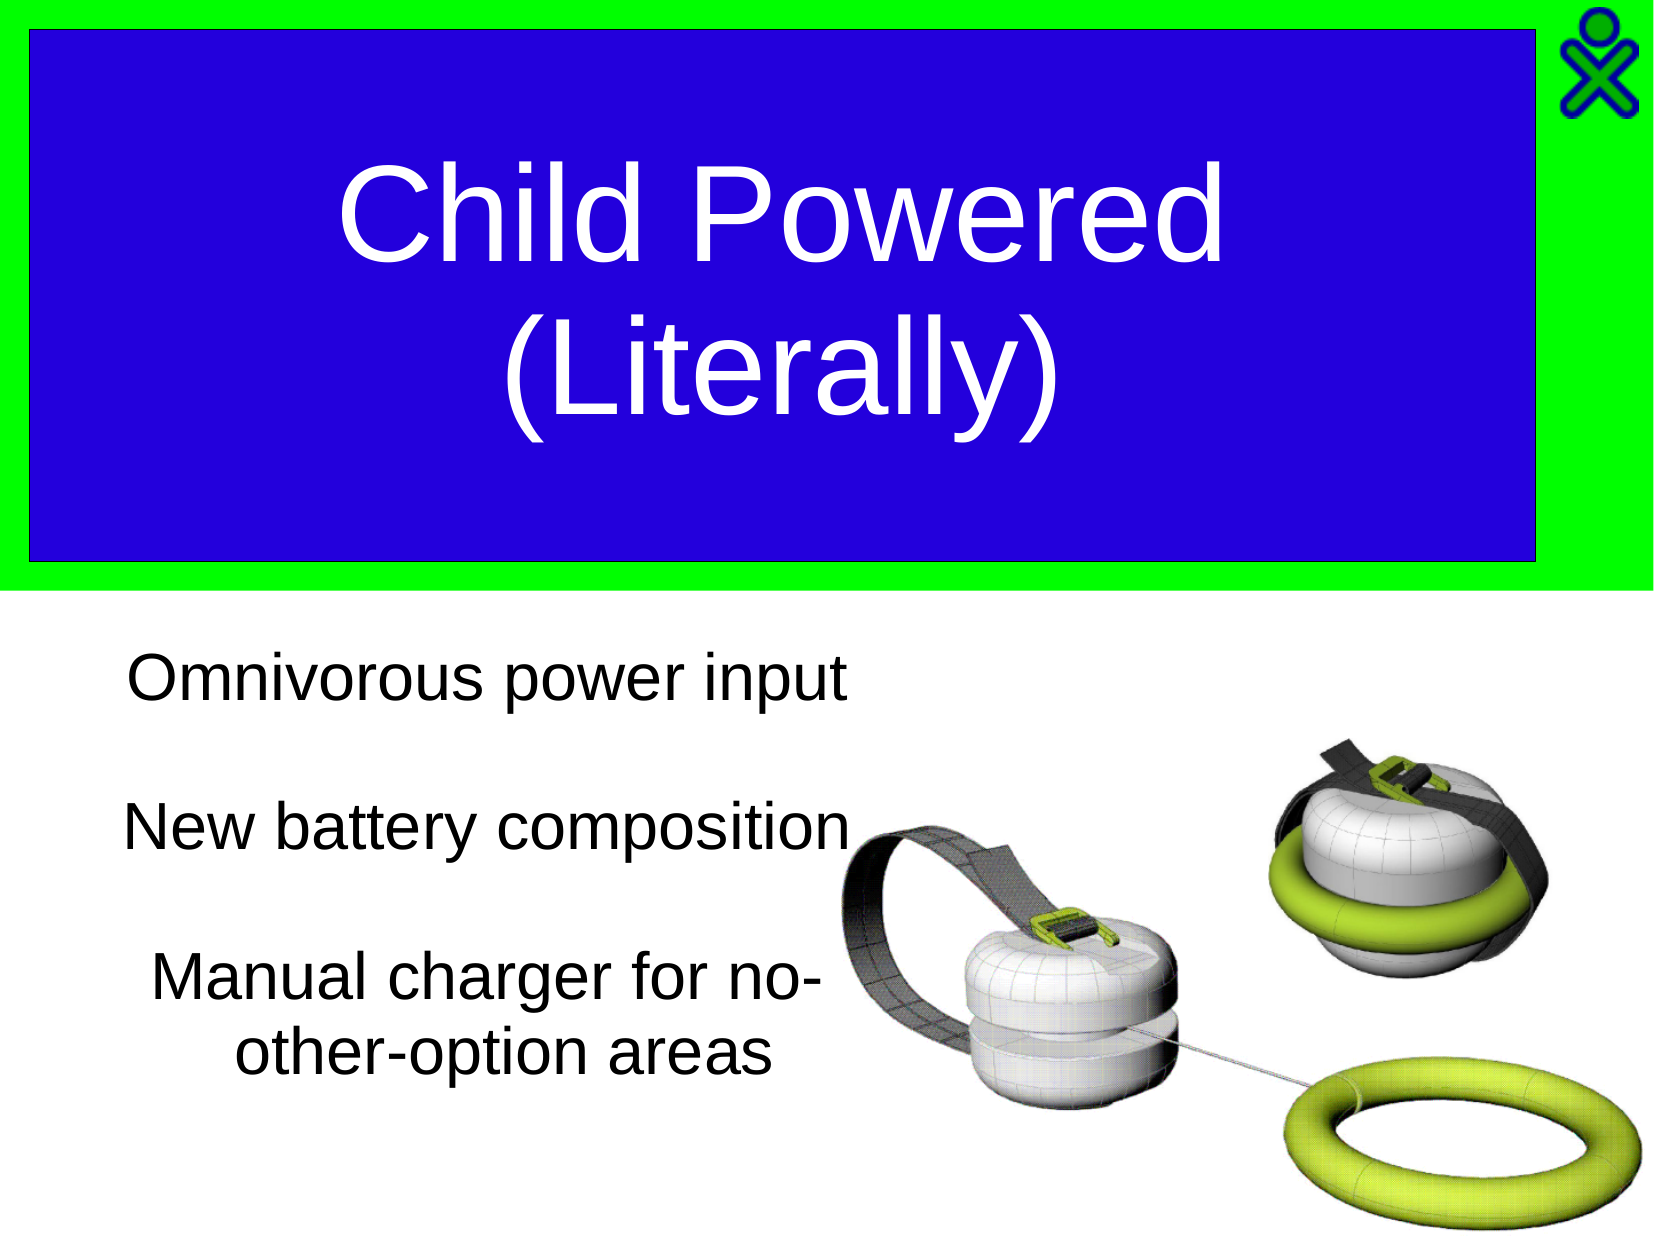

# Child Powered (Literally)
Omnivorous power input
New battery composition
Manual charger for no-other-option areas